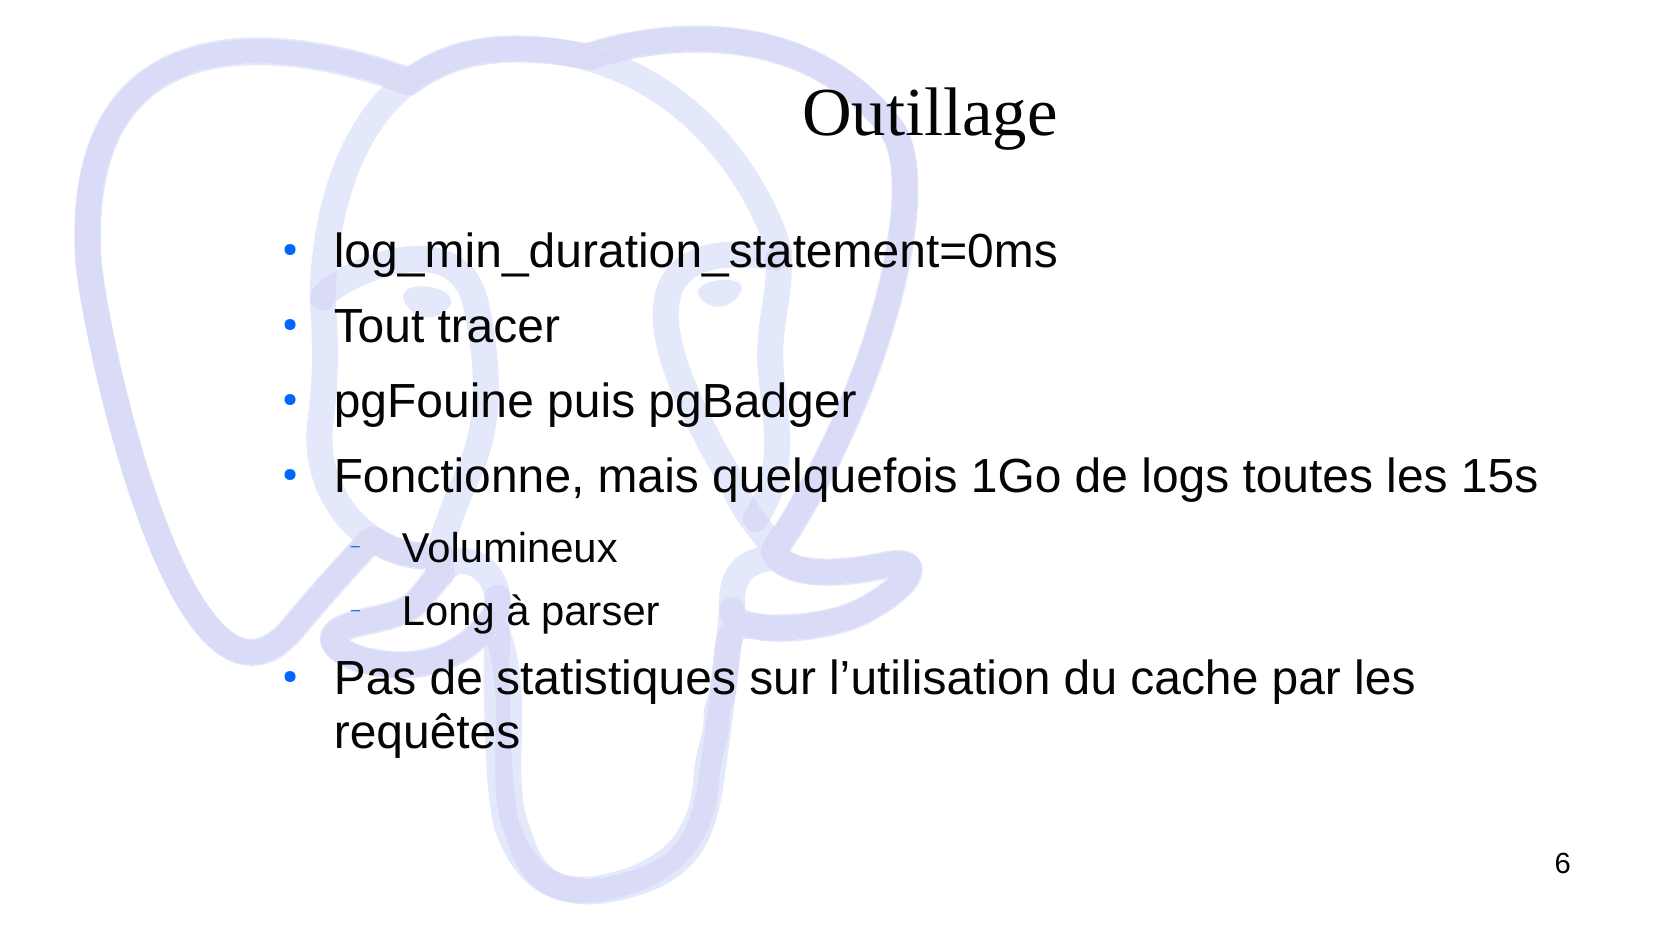

# Outillage
log_min_duration_statement=0ms
Tout tracer
pgFouine puis pgBadger
Fonctionne, mais quelquefois 1Go de logs toutes les 15s
Volumineux
Long à parser
Pas de statistiques sur l’utilisation du cache par les requêtes
6